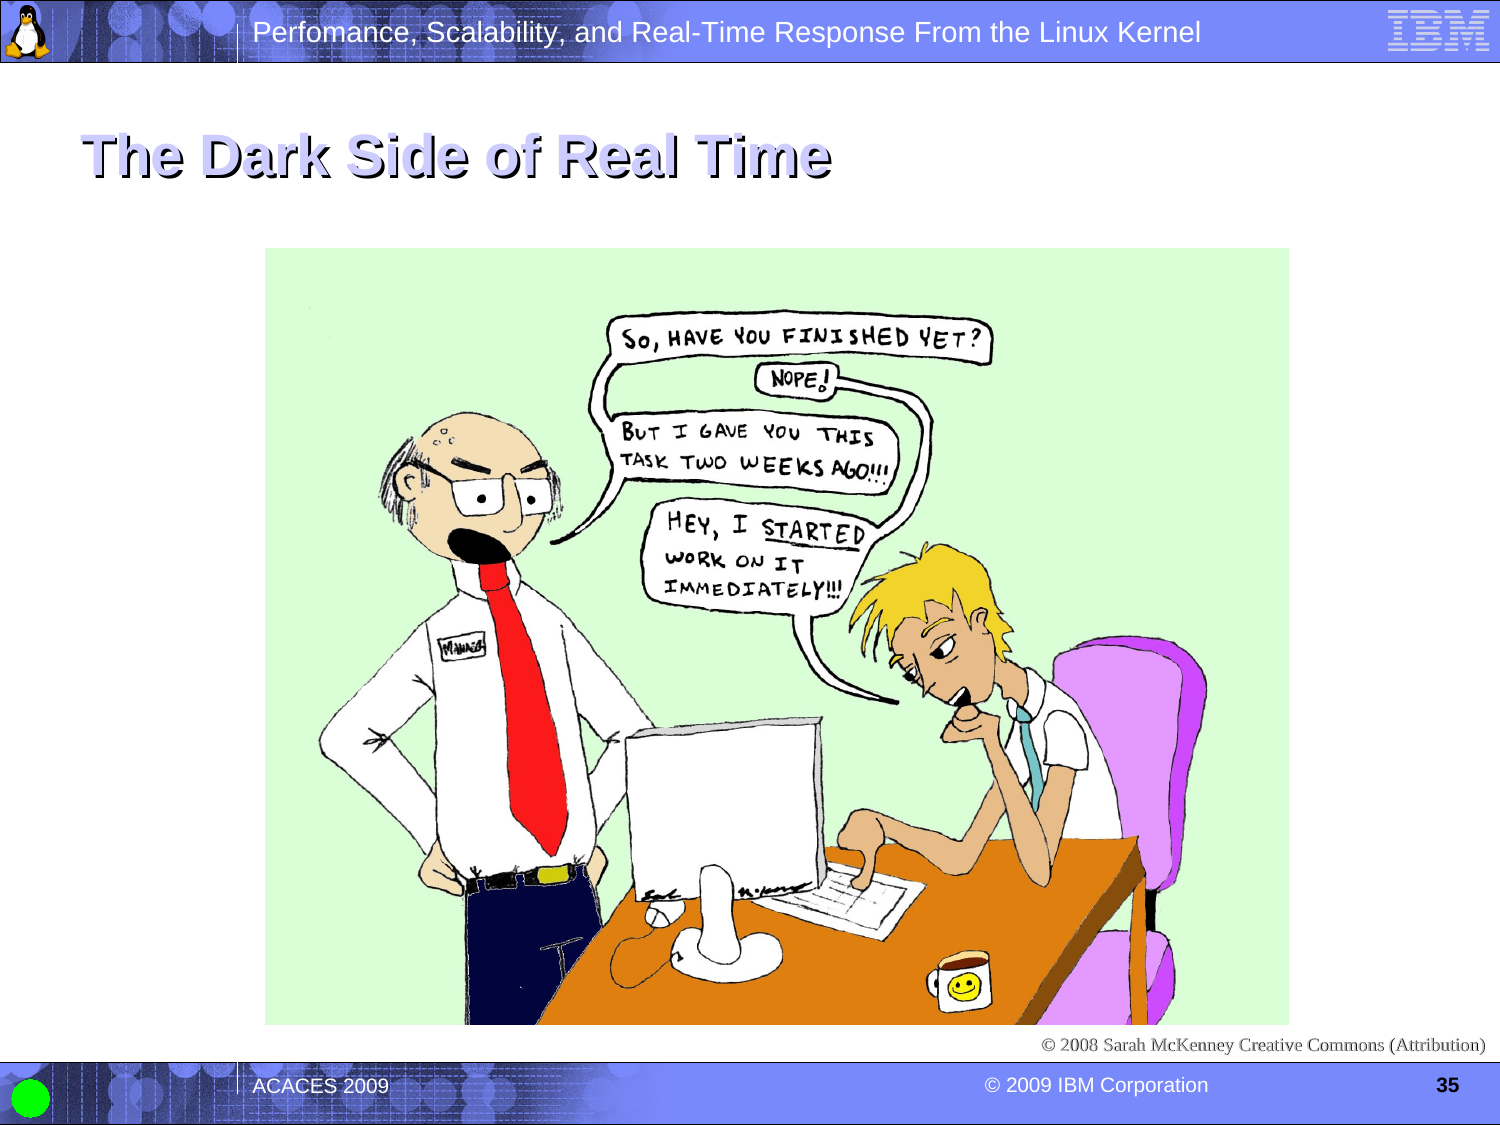

# The Dark Side of Real Time
© 2008 Sarah McKenney Creative Commons (Attribution)
35